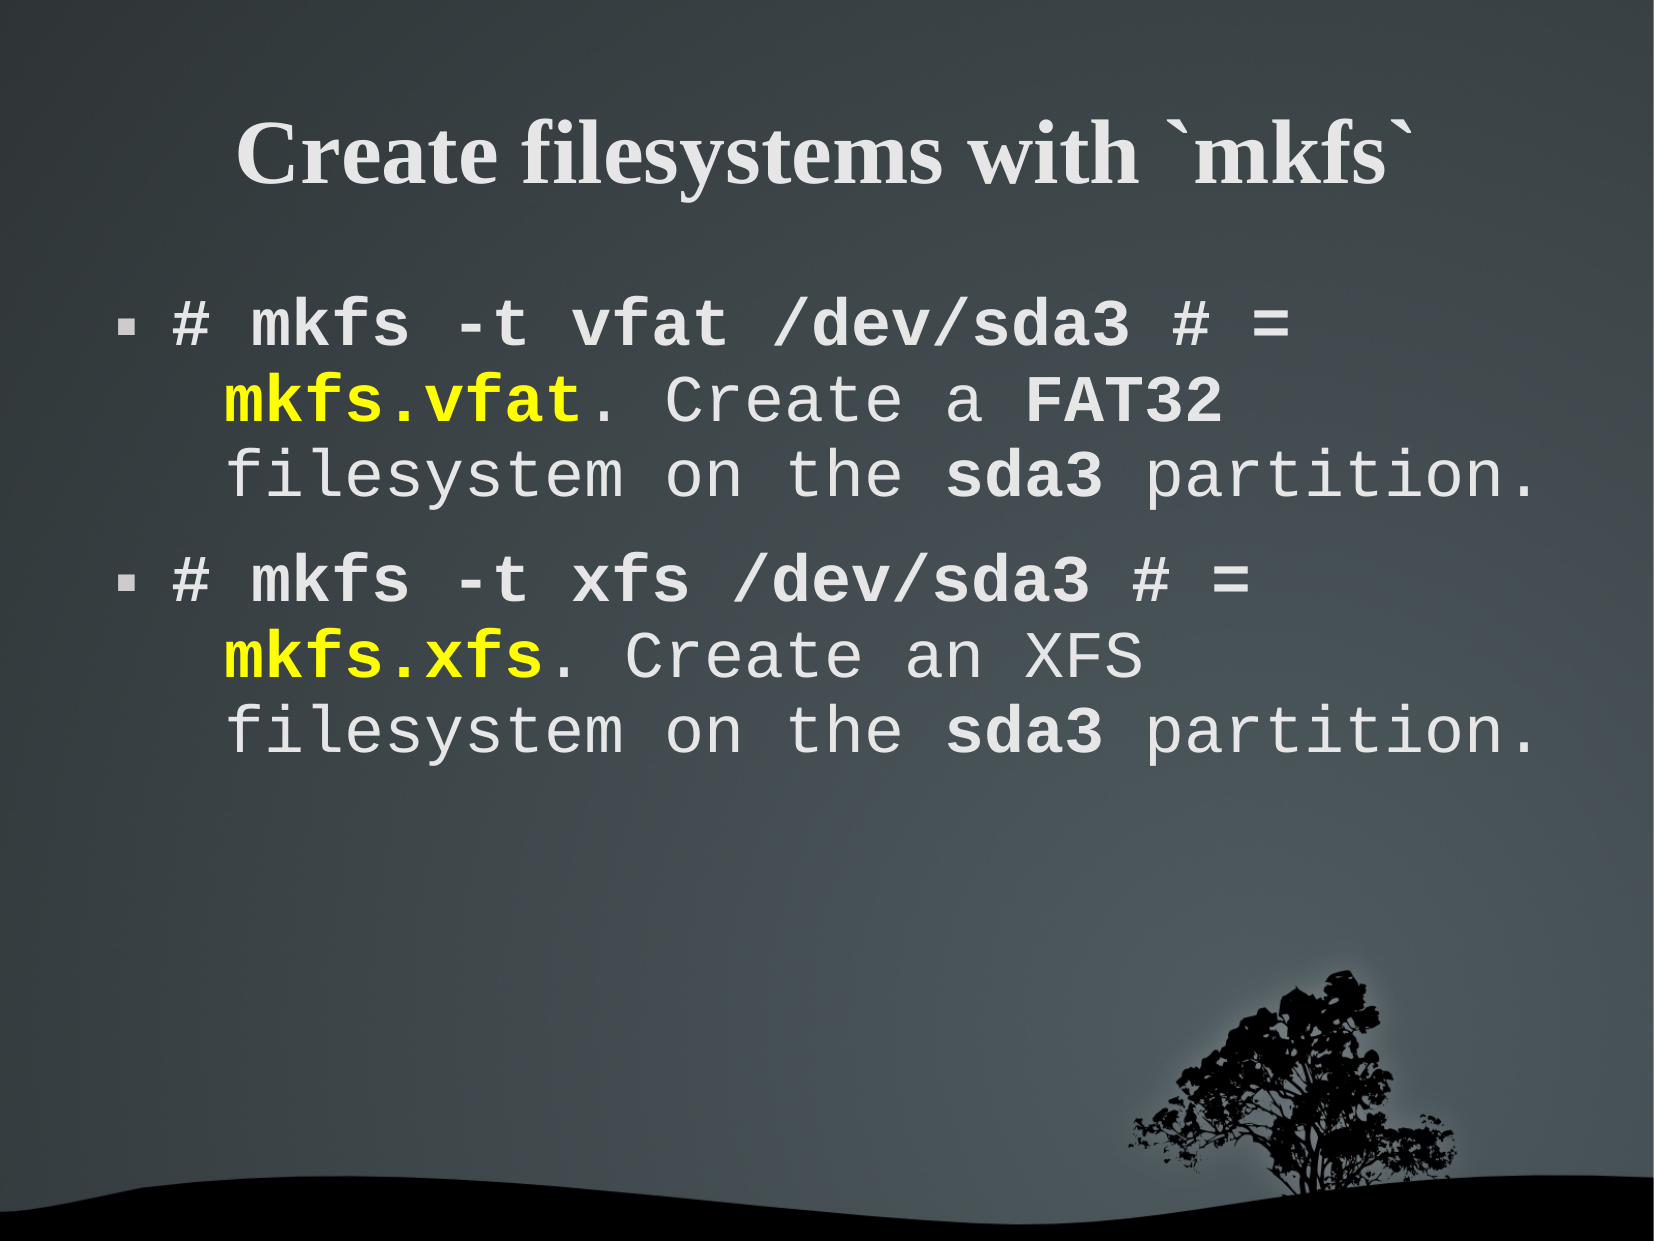

Create filesystems with `mkfs`
# # mkfs -t vfat /dev/sda3 # = mkfs.vfat. Create a FAT32 filesystem on the sda3 partition.
# mkfs -t xfs /dev/sda3 # = mkfs.xfs. Create an XFS filesystem on the sda3 partition.